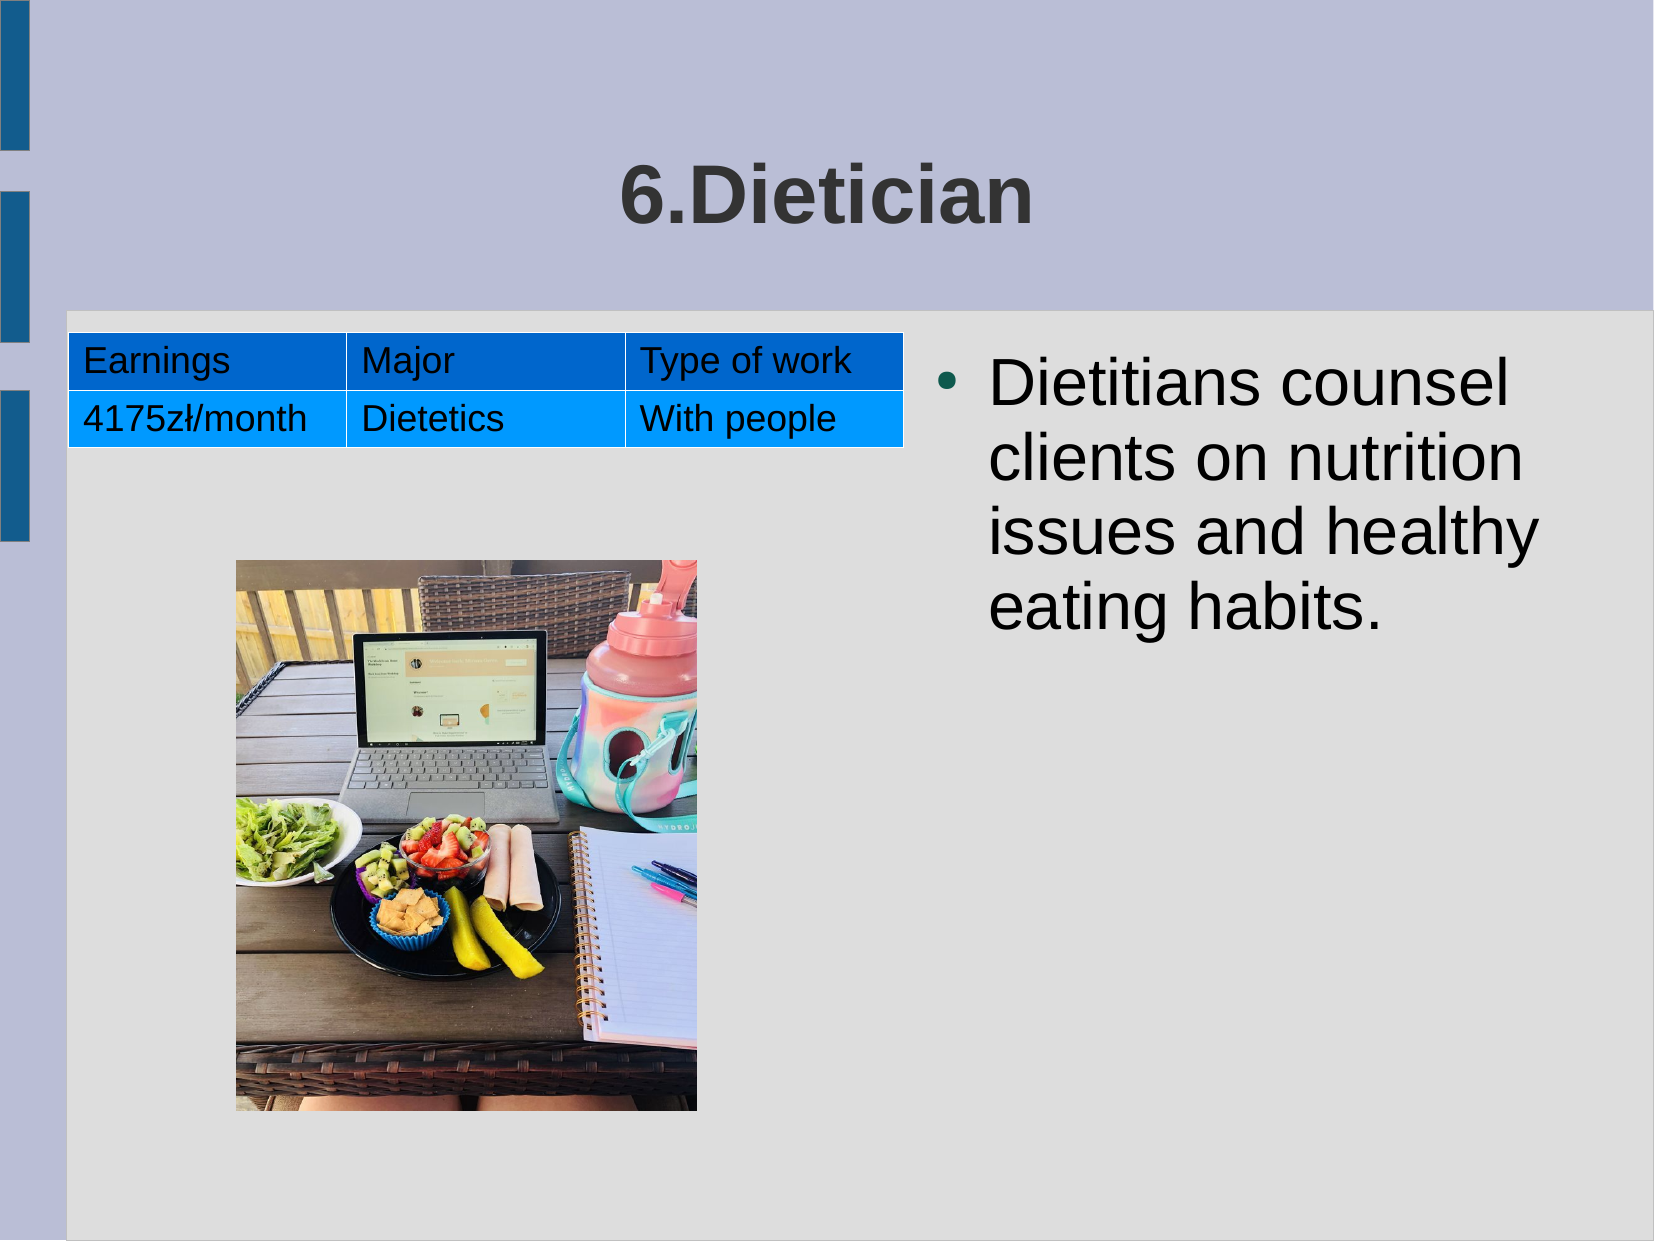

# 6.Dietician
| Earnings | Major | Type of work |
| --- | --- | --- |
| 4175zł/month | Dietetics | With people |
Dietitians counsel clients on nutrition issues and healthy eating habits.